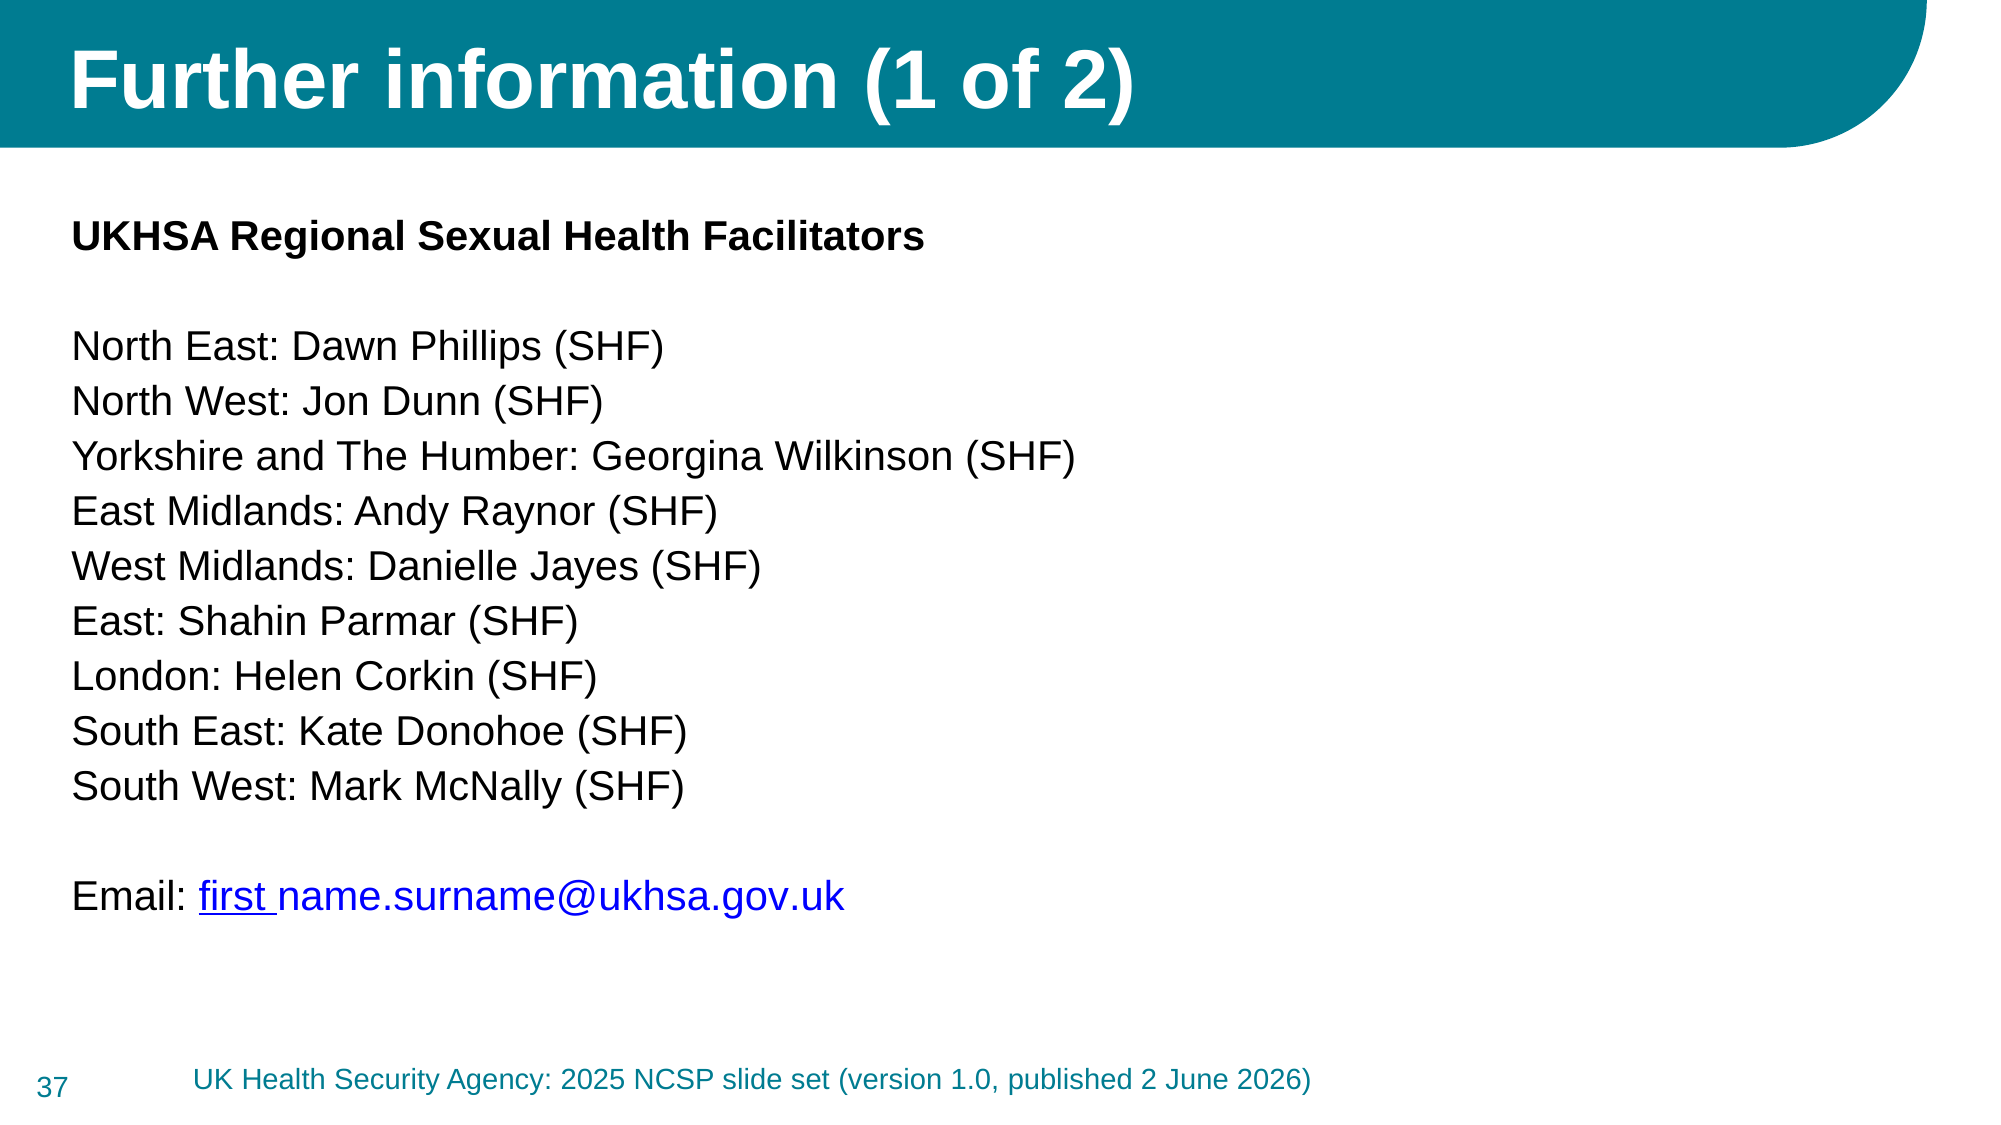

# Further information (1 of 2)
UKHSA Regional Sexual Health Facilitators
North East: Dawn Phillips (SHF)
North West: Jon Dunn (SHF)
Yorkshire and The Humber: Georgina Wilkinson (SHF)
East Midlands: Andy Raynor (SHF)
West Midlands: Danielle Jayes (SHF)
East: Shahin Parmar (SHF)
London: Helen Corkin (SHF)
South East: Kate Donohoe (SHF)
South West: Mark McNally (SHF)
Email: first name.surname@ukhsa.gov.uk